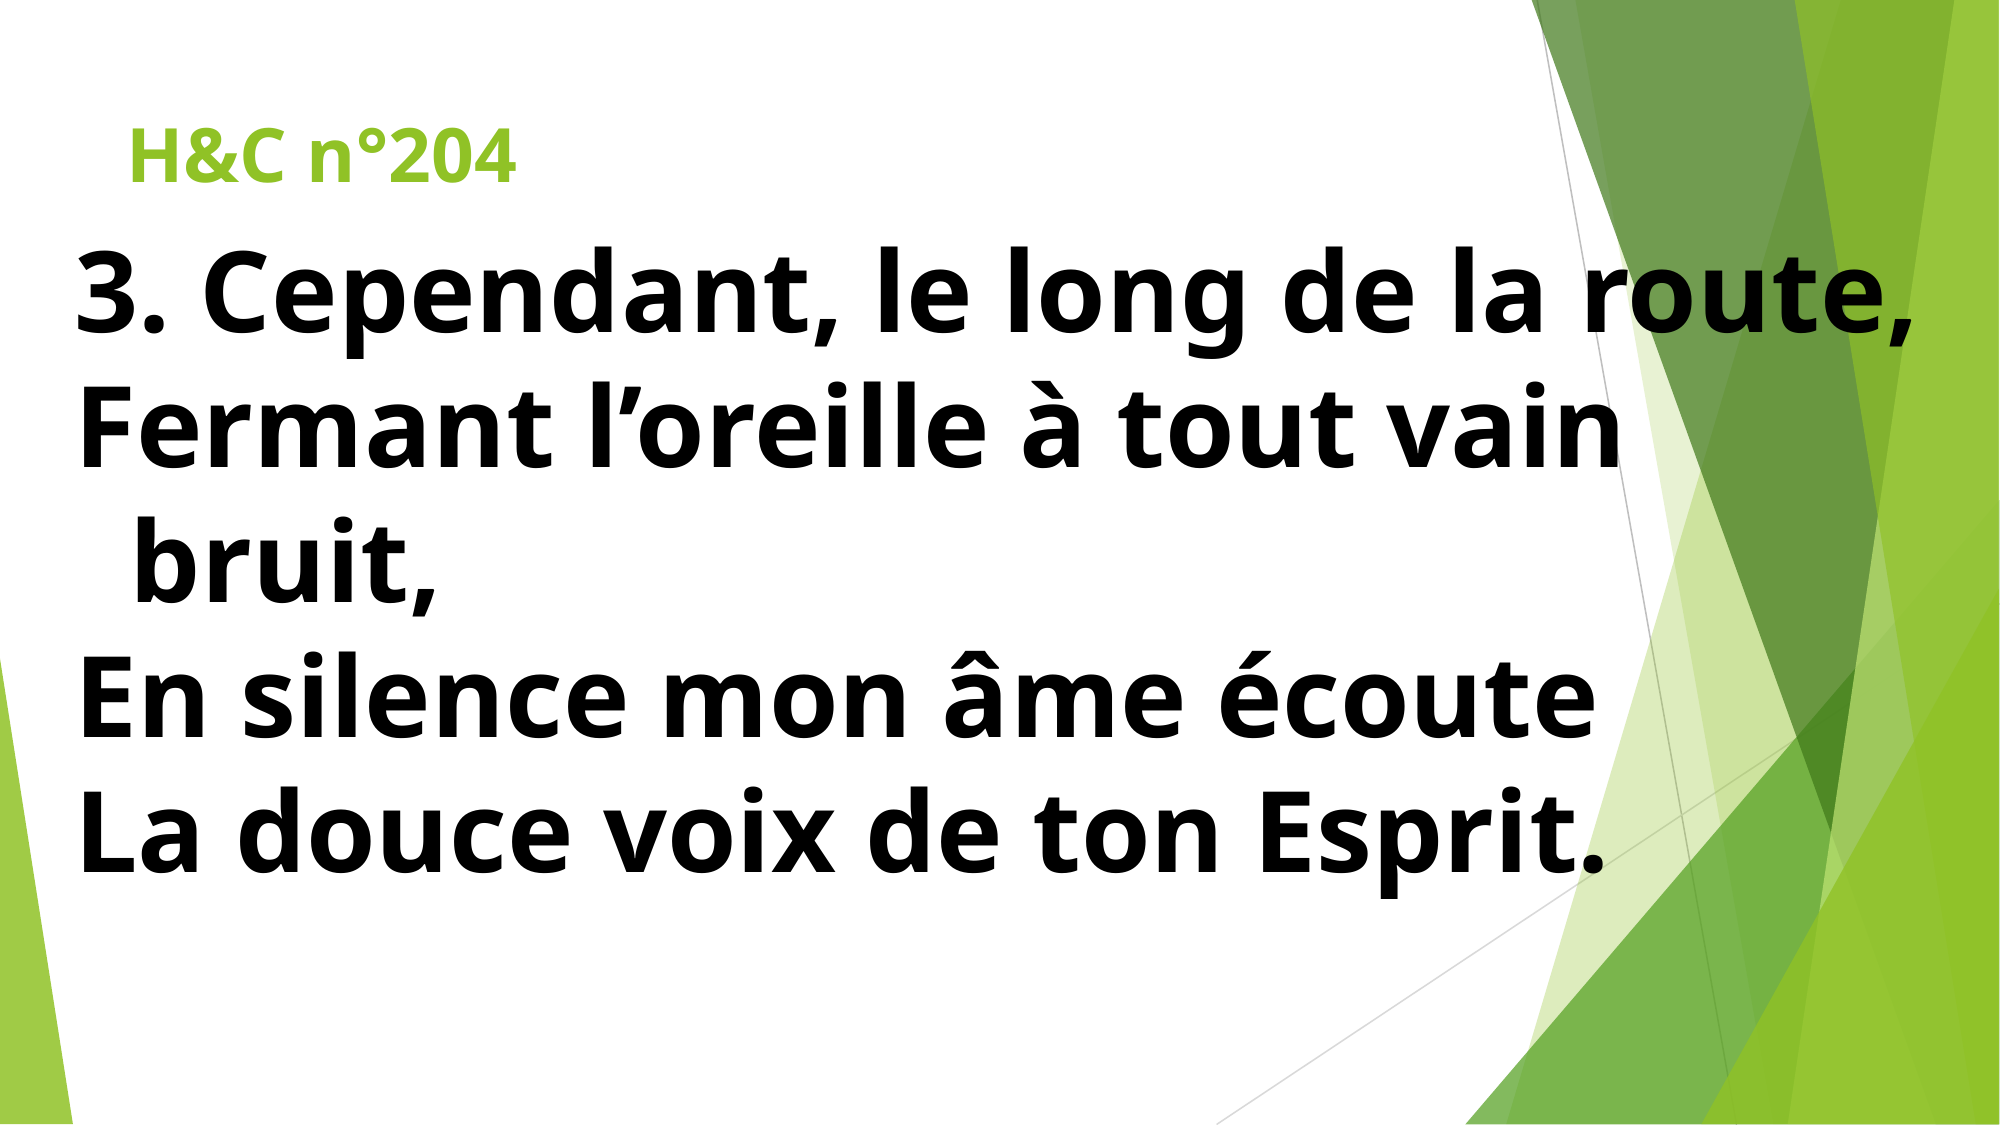

H&C n°204
3. Cependant, le long de la route,
Fermant l’oreille à tout vain bruit,
En silence mon âme écoute
La douce voix de ton Esprit.